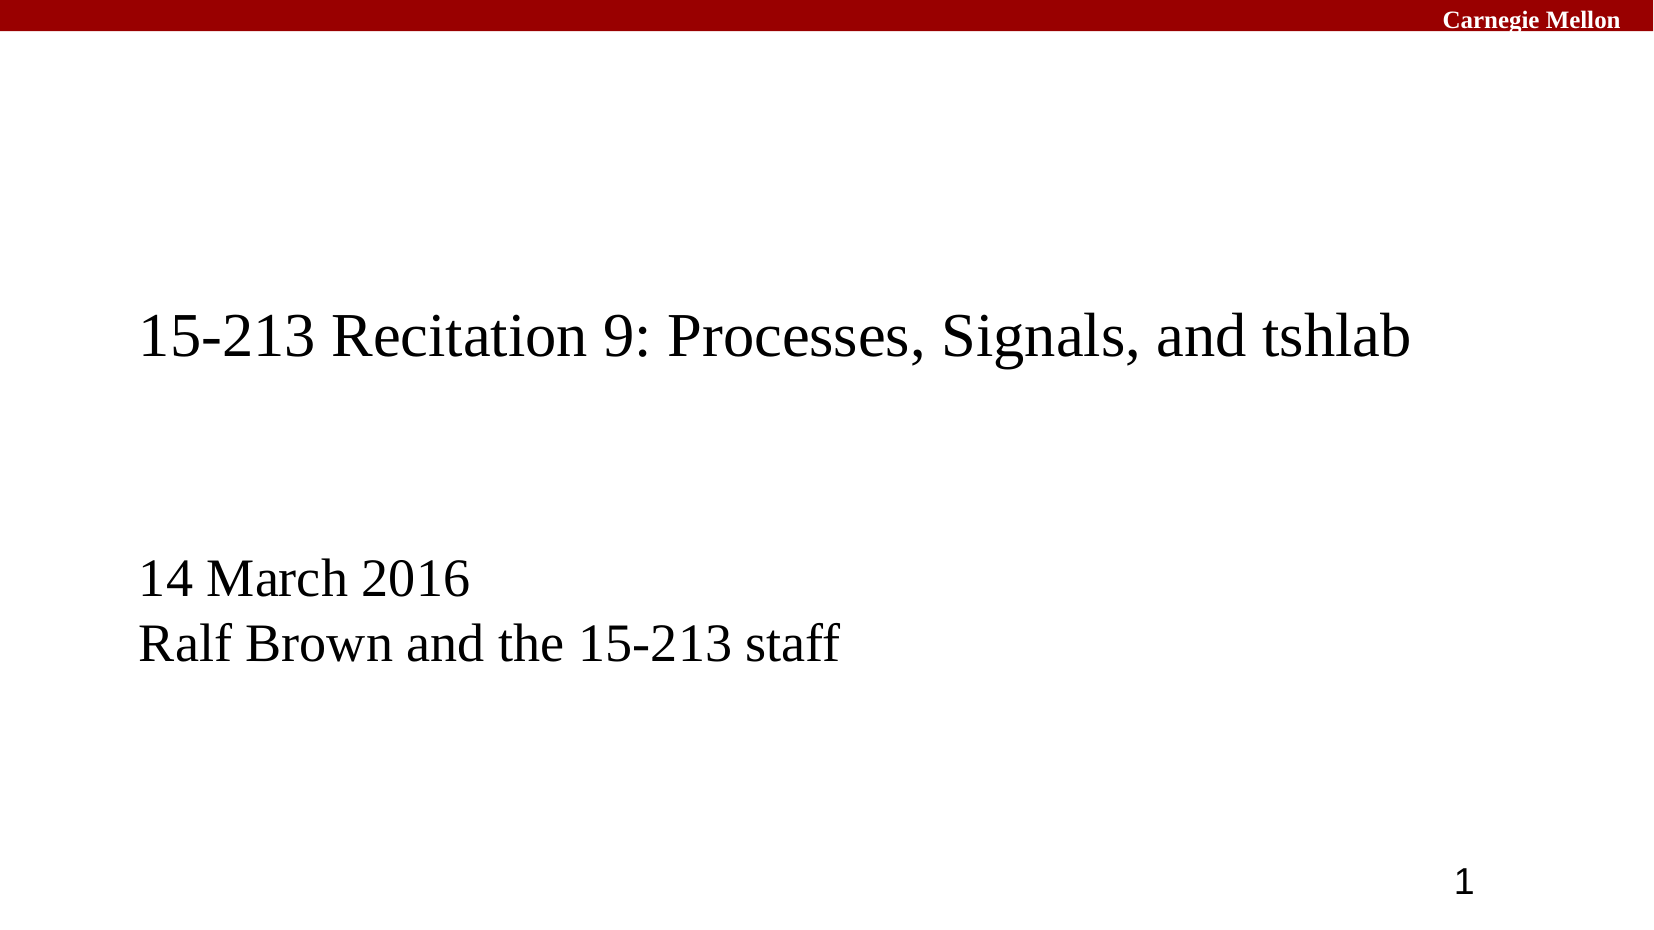

# 15-213 Recitation 9: Processes, Signals, and tshlab
14 March 2016
Ralf Brown and the 15-213 staff